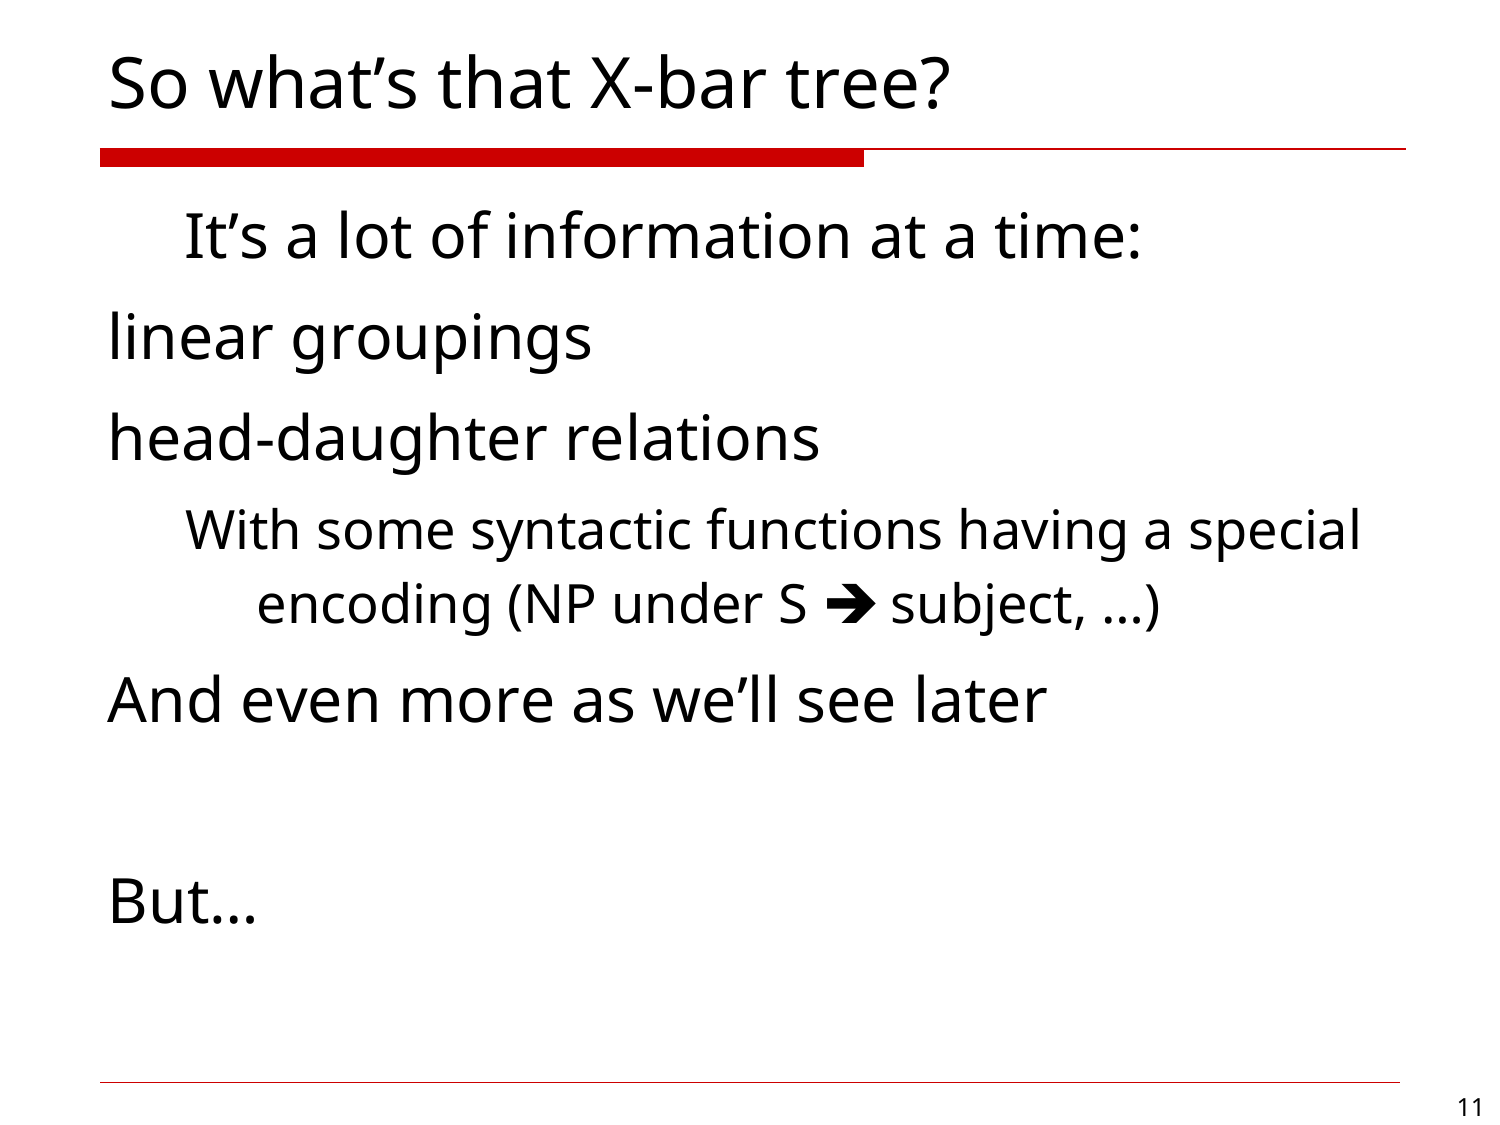

# So what’s that X-bar tree?
	It’s a lot of information at a time:
linear groupings
head-daughter relations
With some syntactic functions having a special encoding (NP under S  subject, …)
And even more as we’ll see later
But…
11